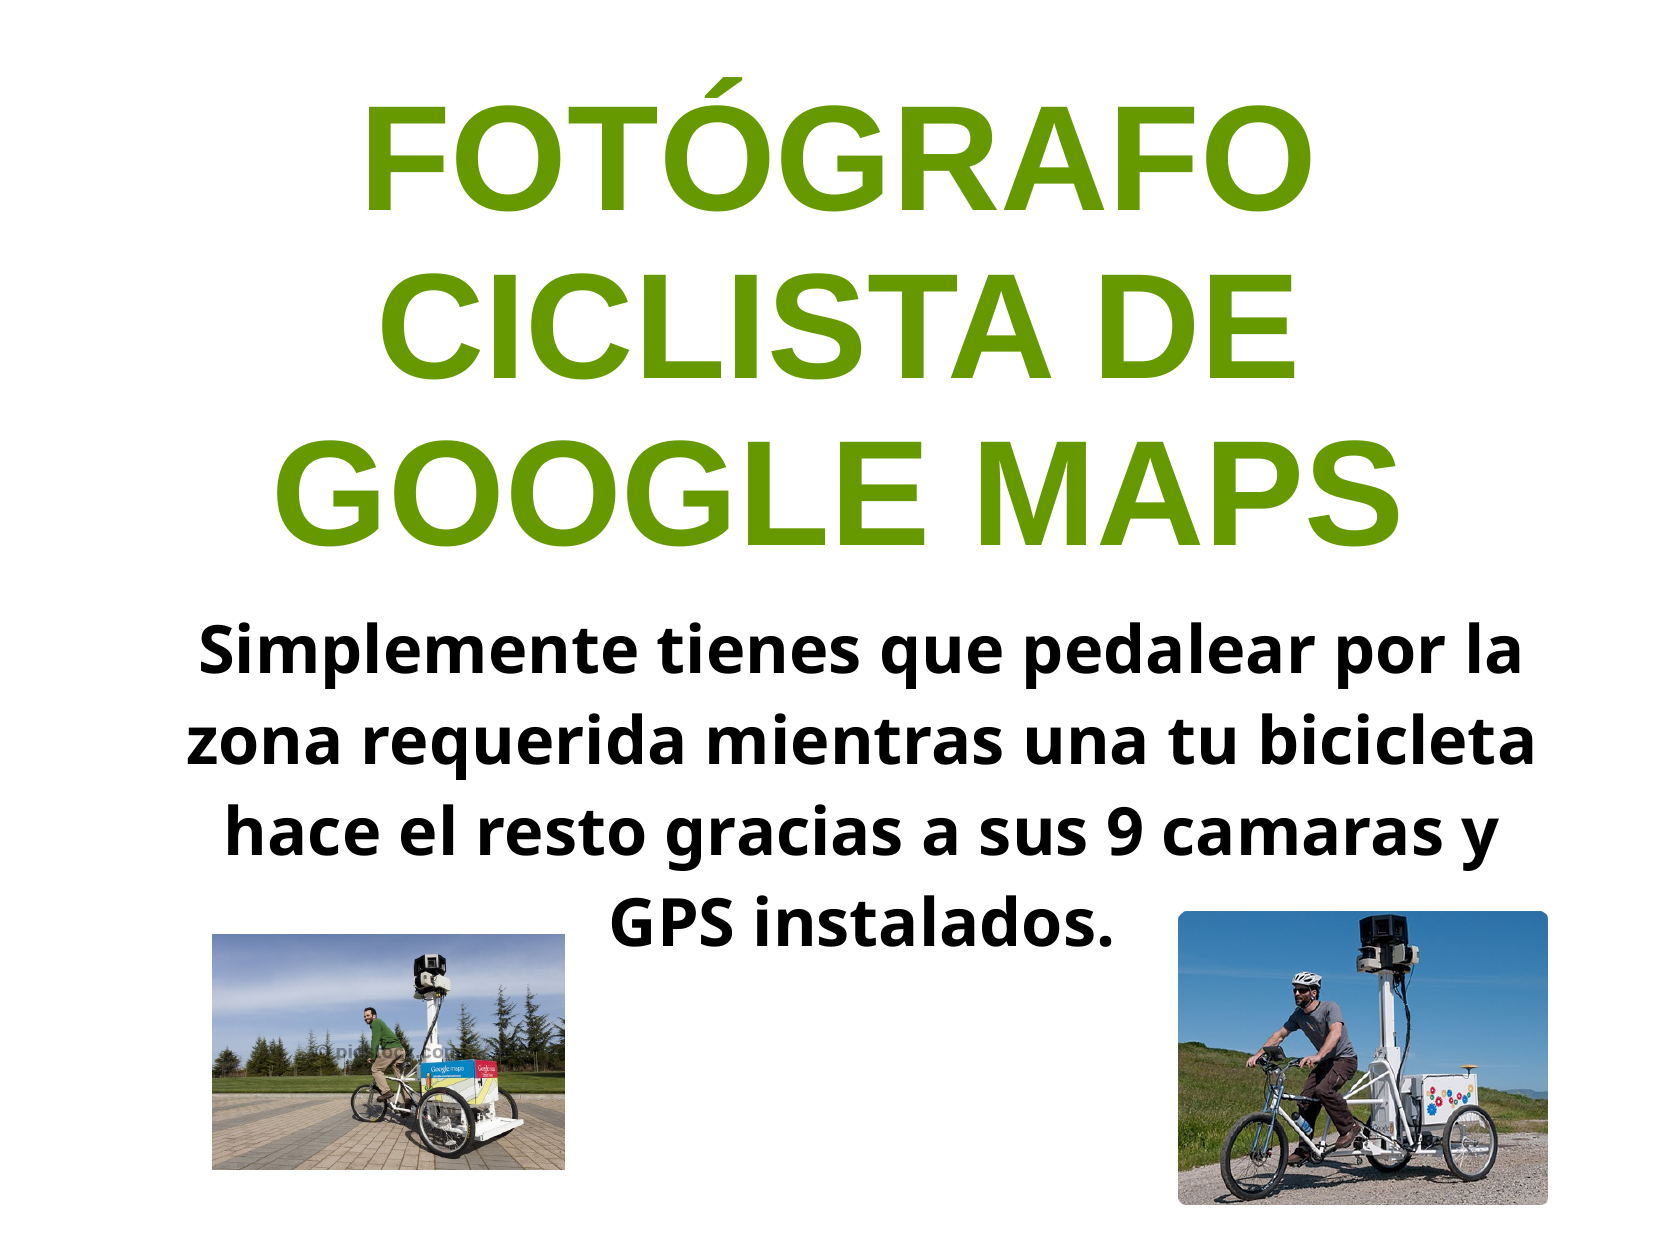

# FOTÓGRAFO CICLISTA DE GOOGLE MAPS
Simplemente tienes que pedalear por la zona requerida mientras una tu bicicleta hace el resto gracias a sus 9 camaras y GPS instalados.